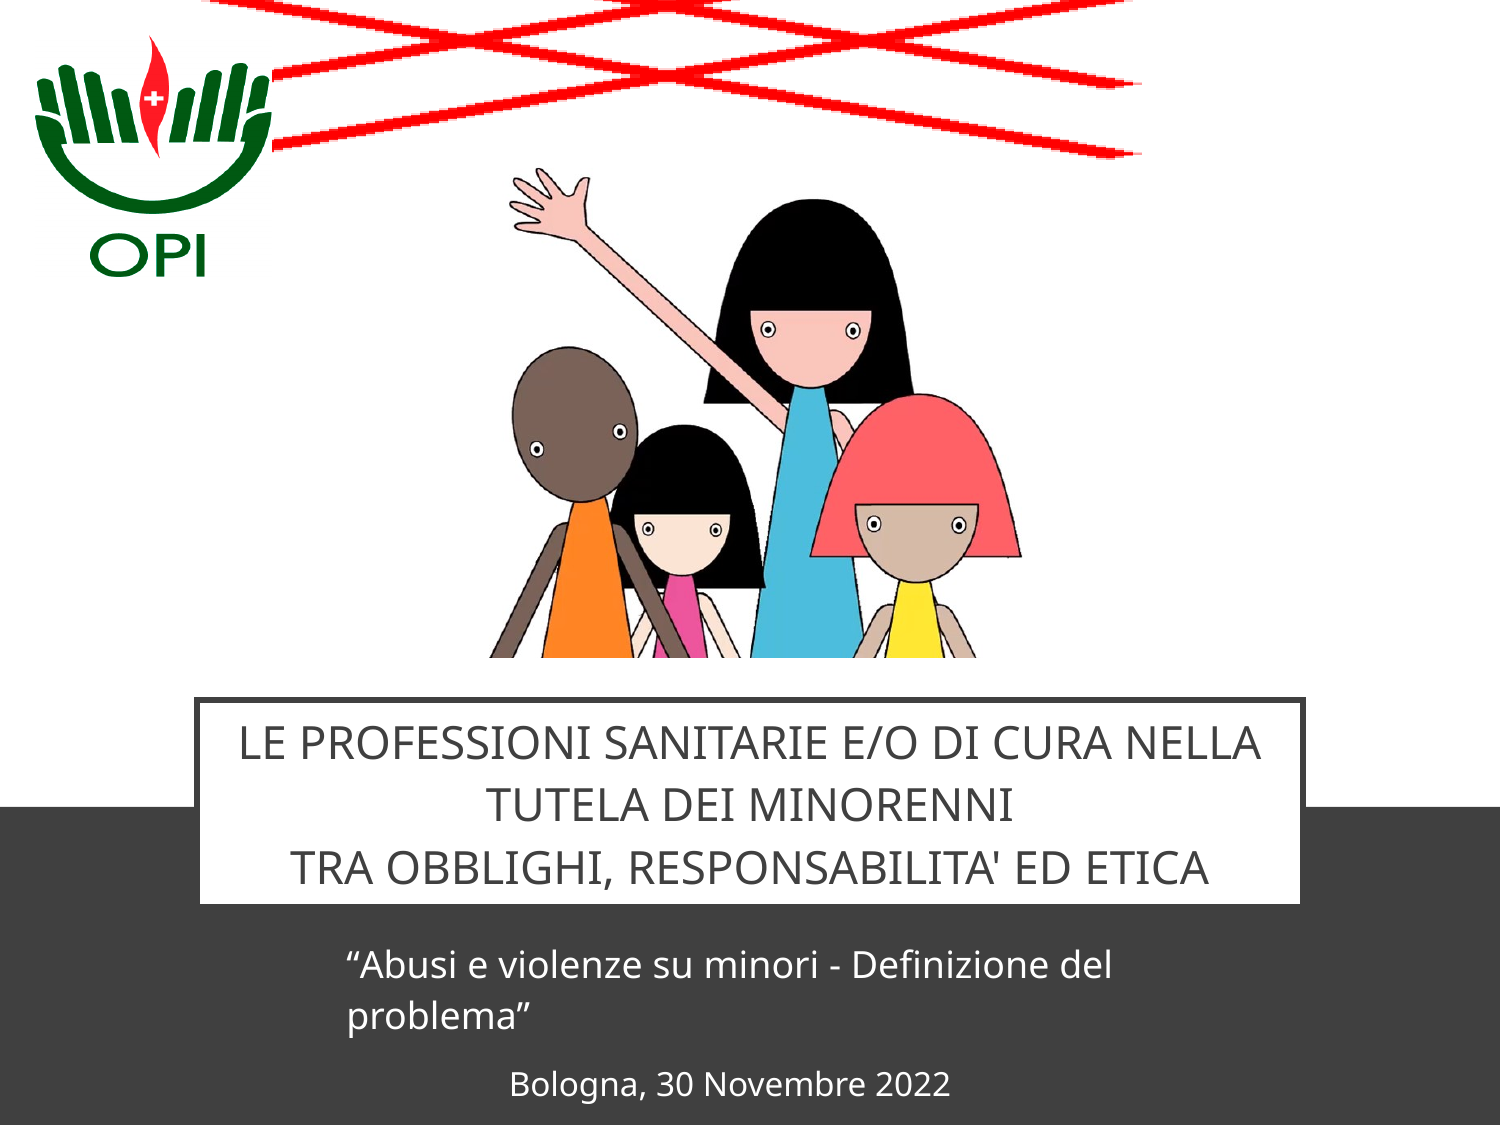

LE PROFESSIONI SANITARIE E/O DI CURA NELLA TUTELA DEI MINORENNI
TRA OBBLIGHI, RESPONSABILITA' ED ETICA
“Abusi e violenze su minori - Definizione del problema”
Bologna, 30 Novembre 2022
Avv. Dario Vinci – FARO AUSL Bologna